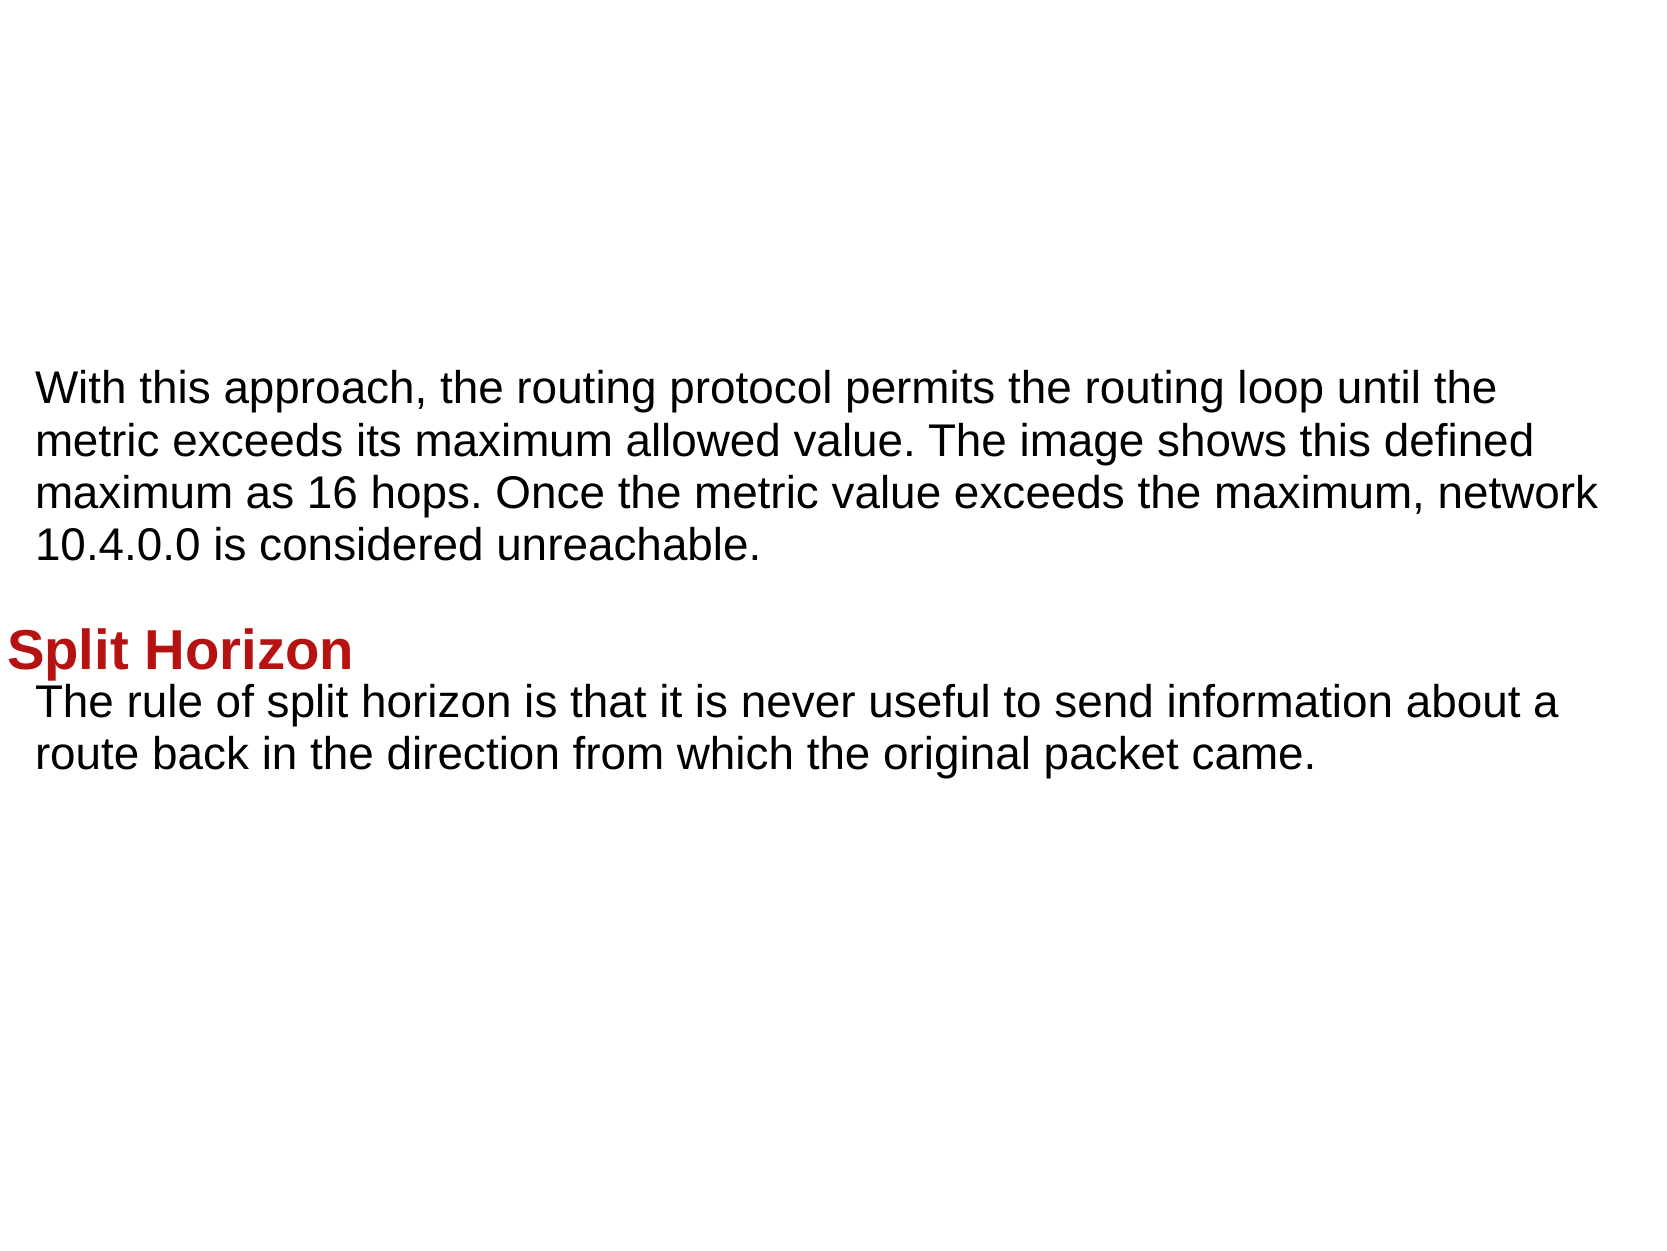

With this approach, the routing protocol permits the routing loop until the metric exceeds its maximum allowed value. The image shows this defined maximum as 16 hops. Once the metric value exceeds the maximum, network 10.4.0.0 is considered unreachable.
Split Horizon
The rule of split horizon is that it is never useful to send information about a route back in the direction from which the original packet came.